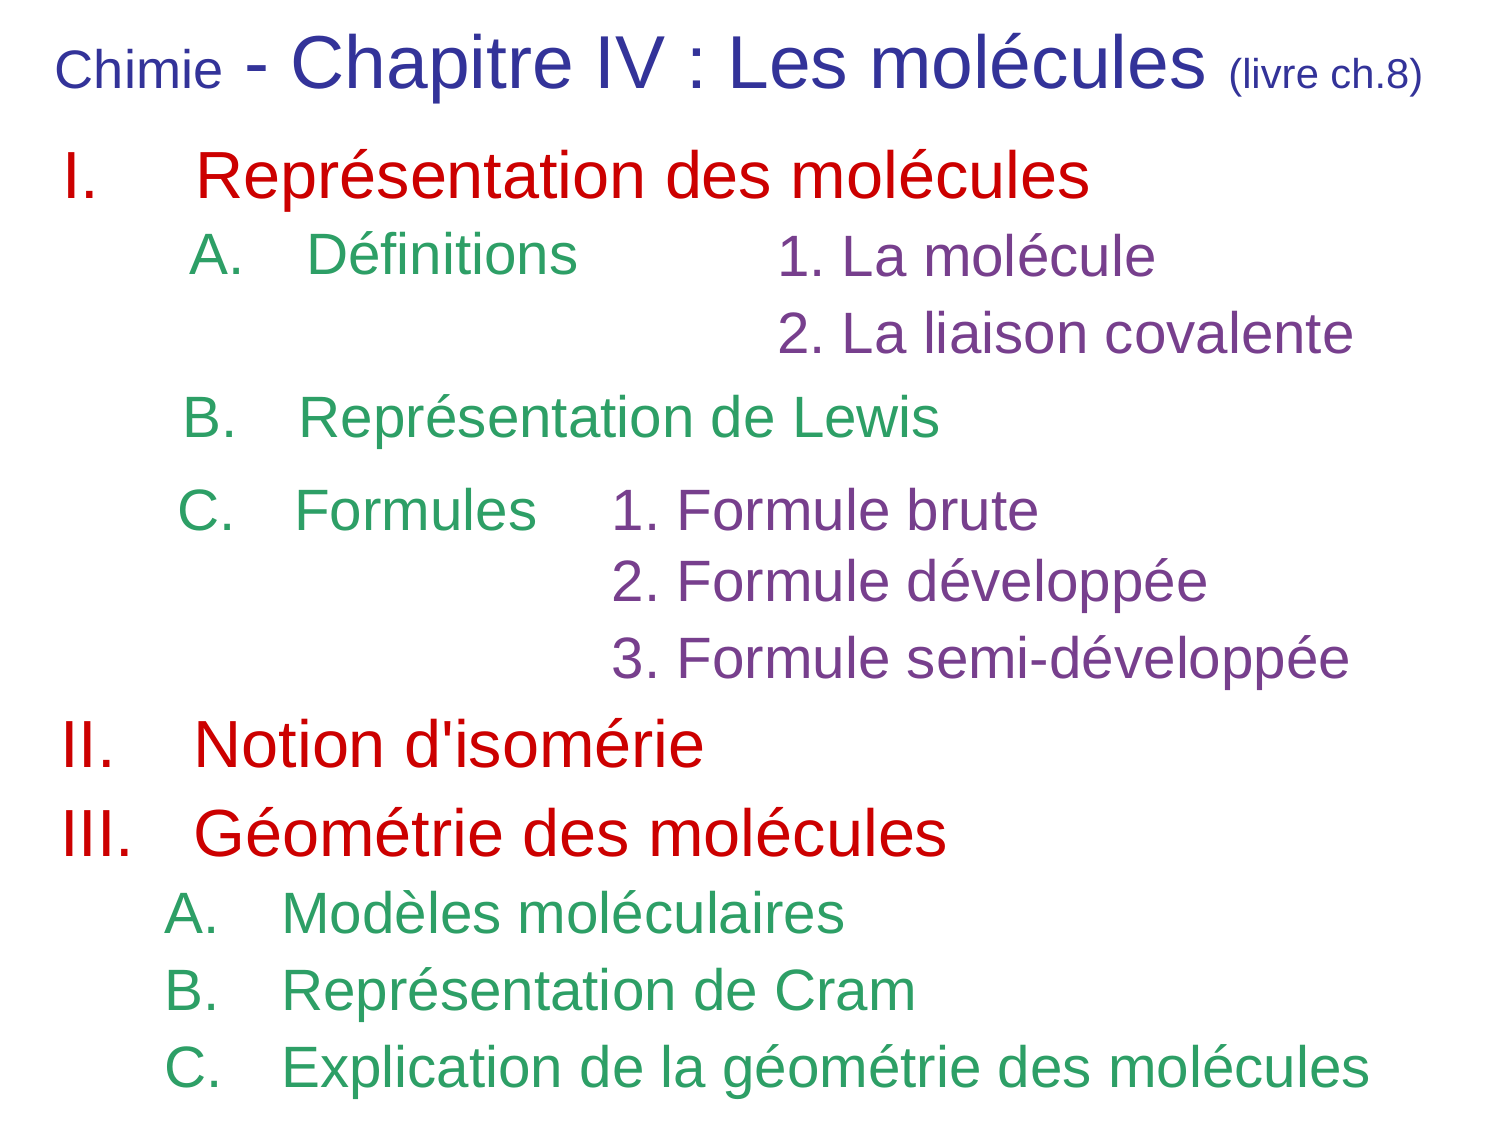

# Chimie - Chapitre IV : Les molécules (livre ch.8)
I.	Représentation des molécules
A.	Définitions
1. La molécule
2. La liaison covalente
B.	Représentation de Lewis
1. Formule brute
C.	Formules
2. Formule développée
3. Formule semi-développée
II.	Notion d'isomérie
III.	Géométrie des molécules
A.	Modèles moléculaires
B.	Représentation de Cram
C.	Explication de la géométrie des molécules